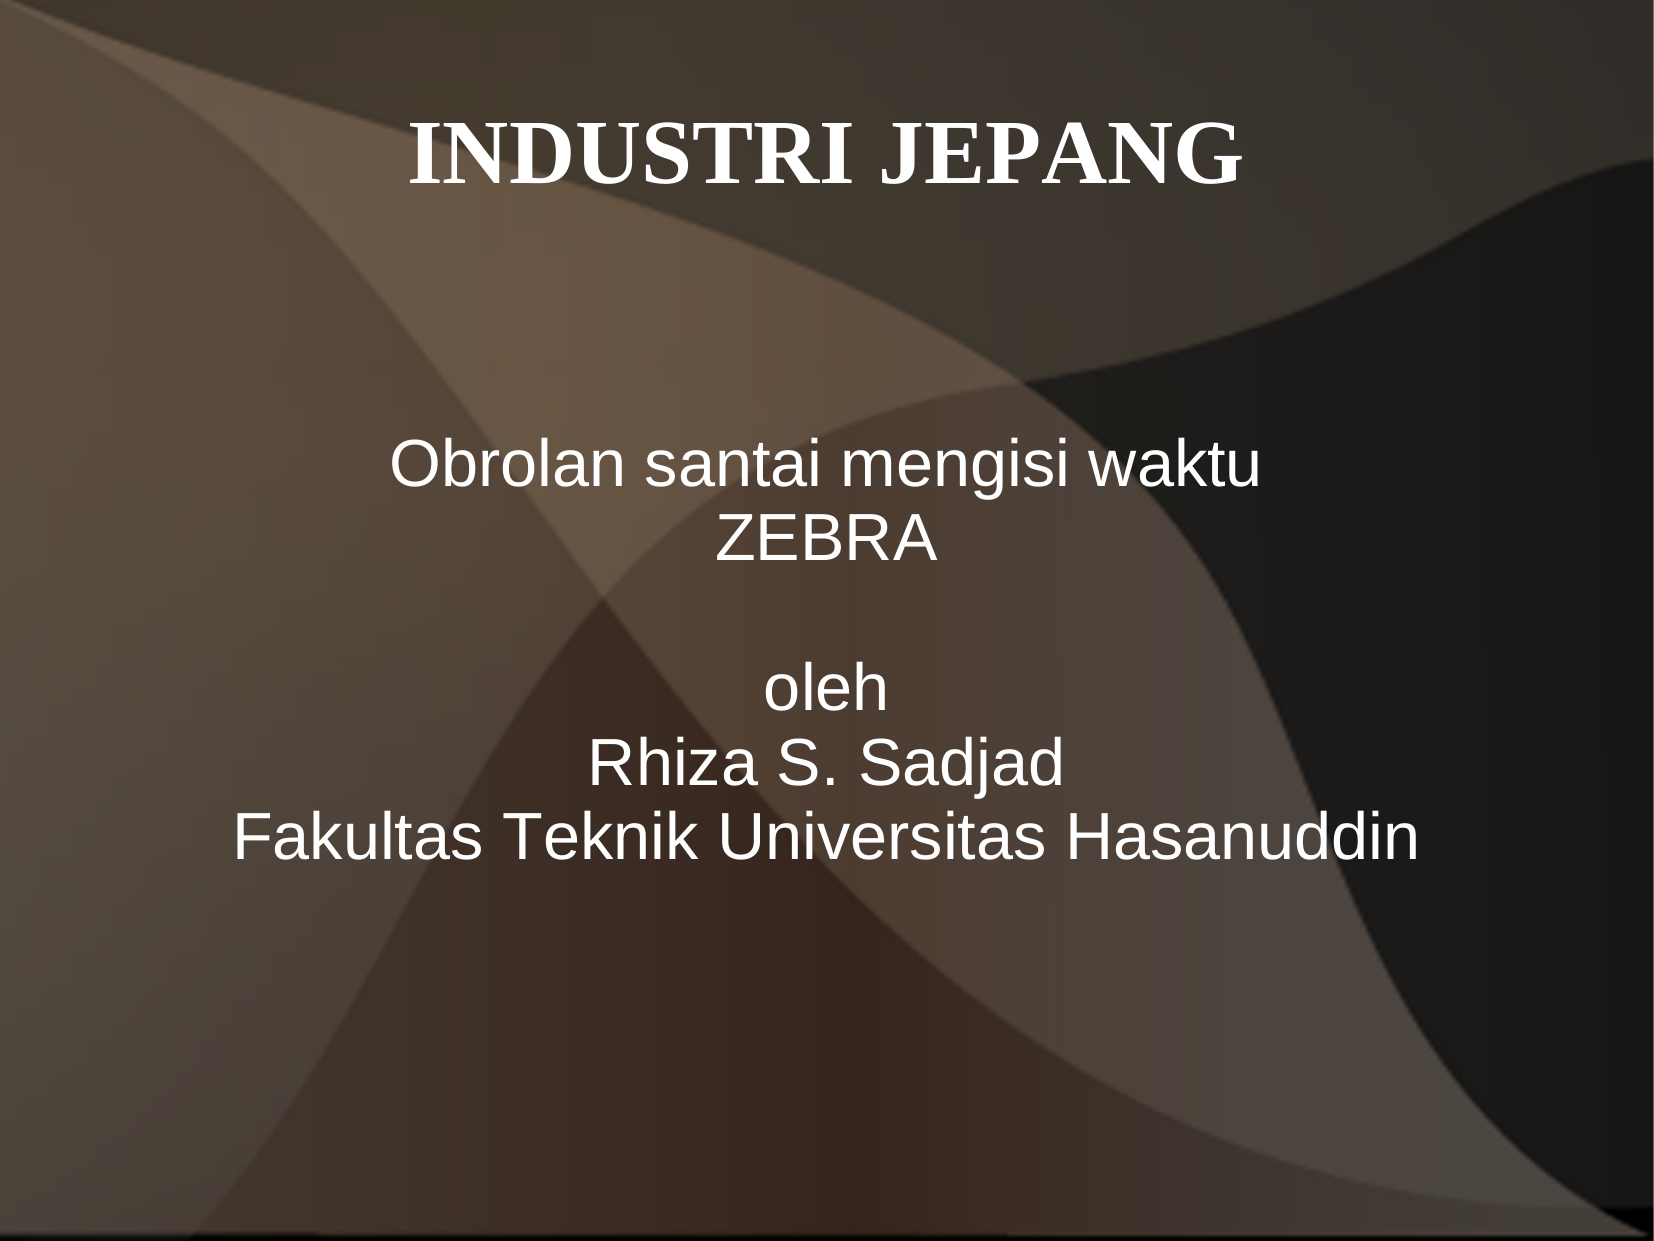

# INDUSTRI JEPANG
Obrolan santai mengisi waktu
ZEBRA
oleh
Rhiza S. Sadjad
Fakultas Teknik Universitas Hasanuddin